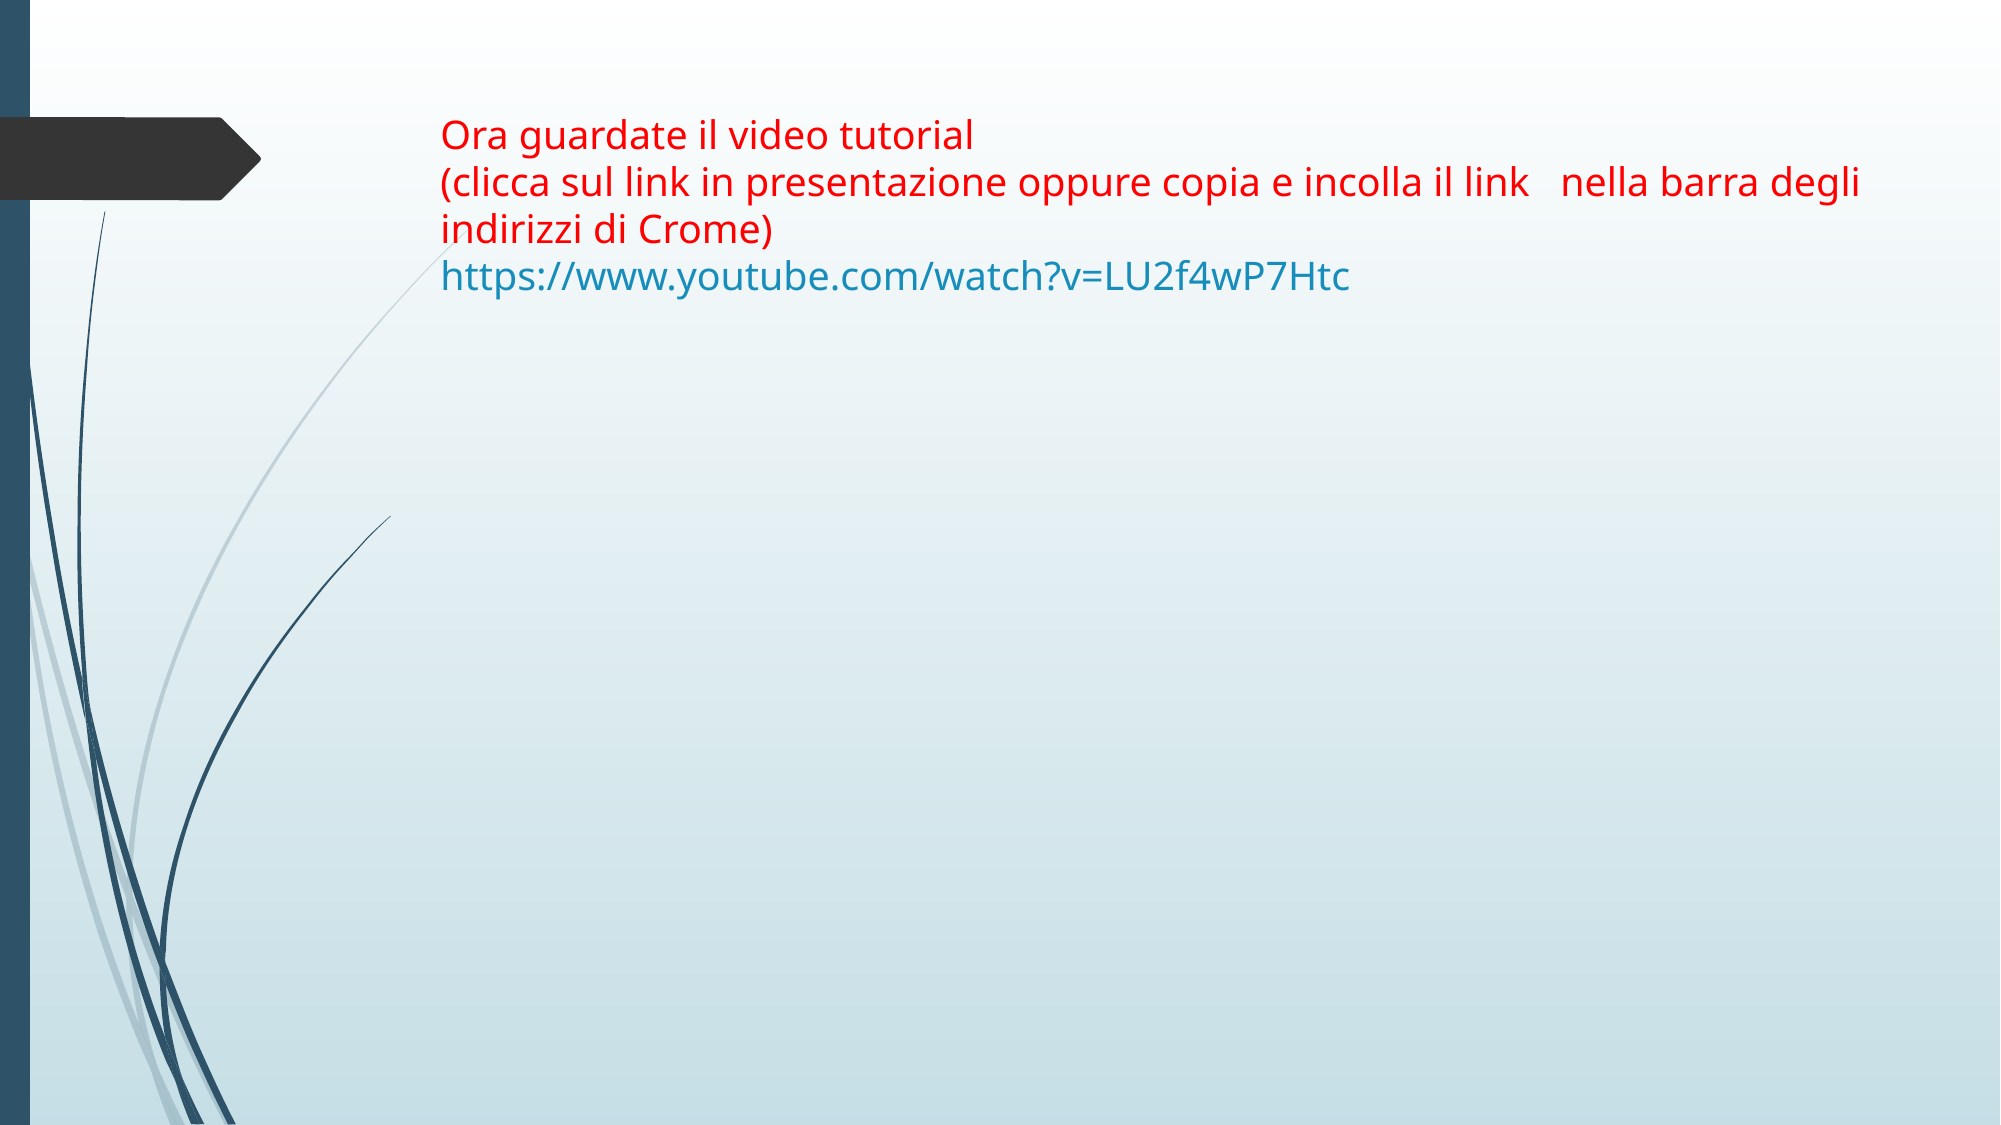

# Ora guardate il video tutorial (clicca sul link in presentazione oppure copia e incolla il link nella barra degli indirizzi di Crome) https://www.youtube.com/watch?v=LU2f4wP7Htc